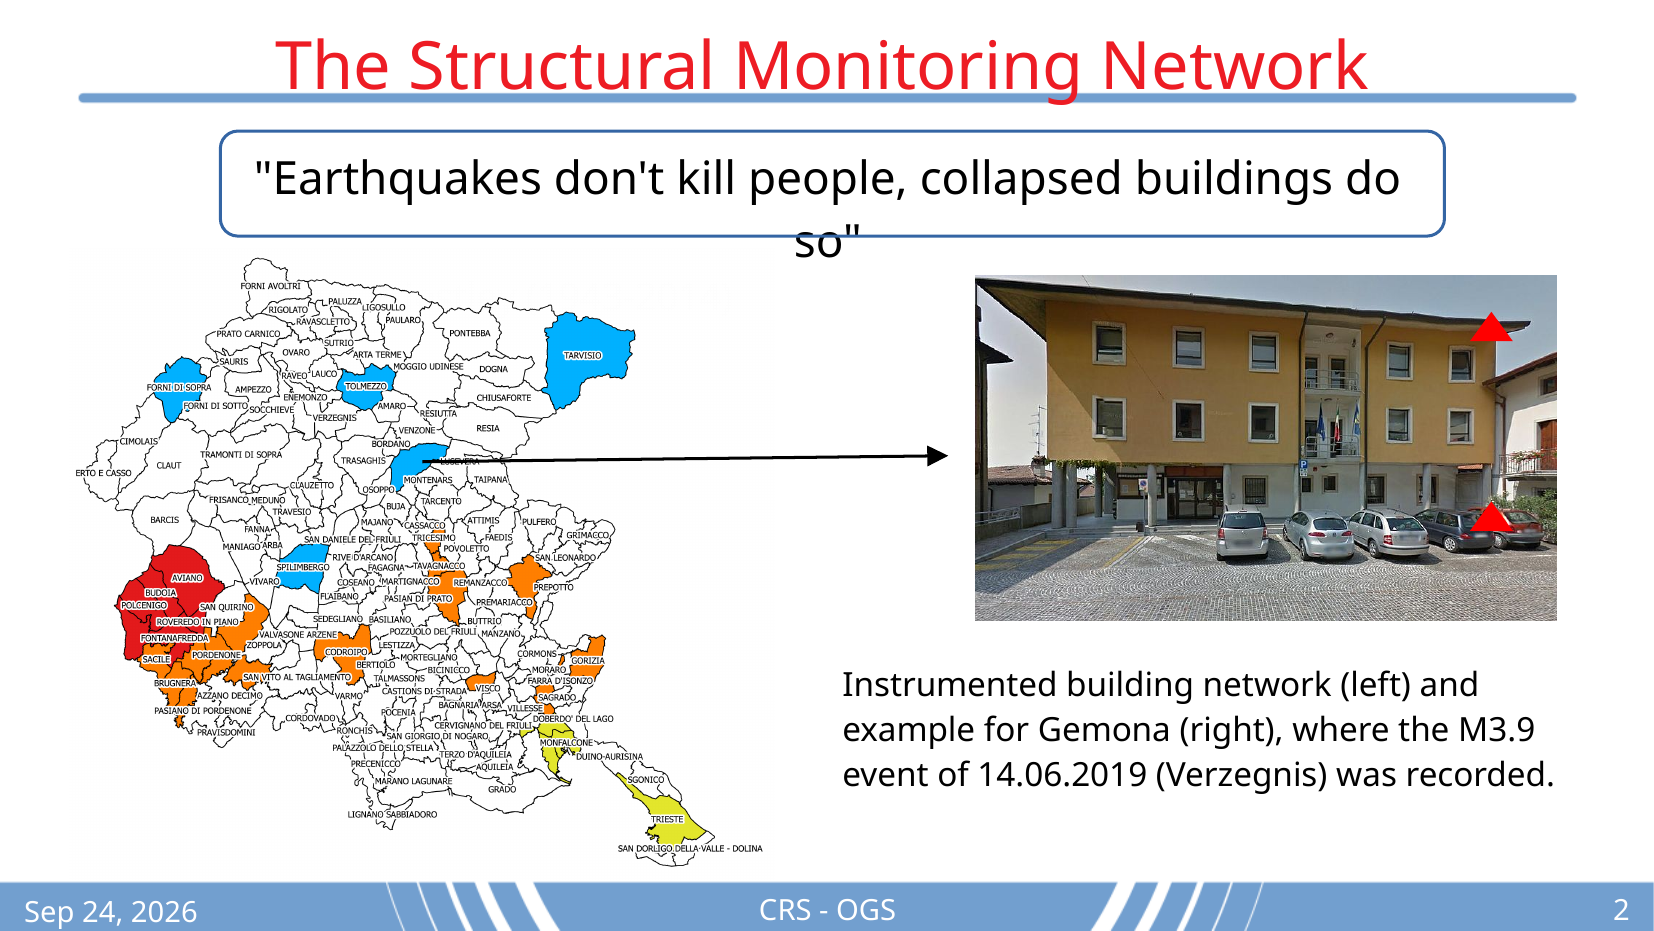

# The Structural Monitoring Network
"Earthquakes don't kill people, collapsed buildings do so"
 Nigel Priestley (1943-2014)
Instrumented building network (left) and example for Gemona (right), where the M3.9 event of 14.06.2019 (Verzegnis) was recorded.
CRS - OGS
2